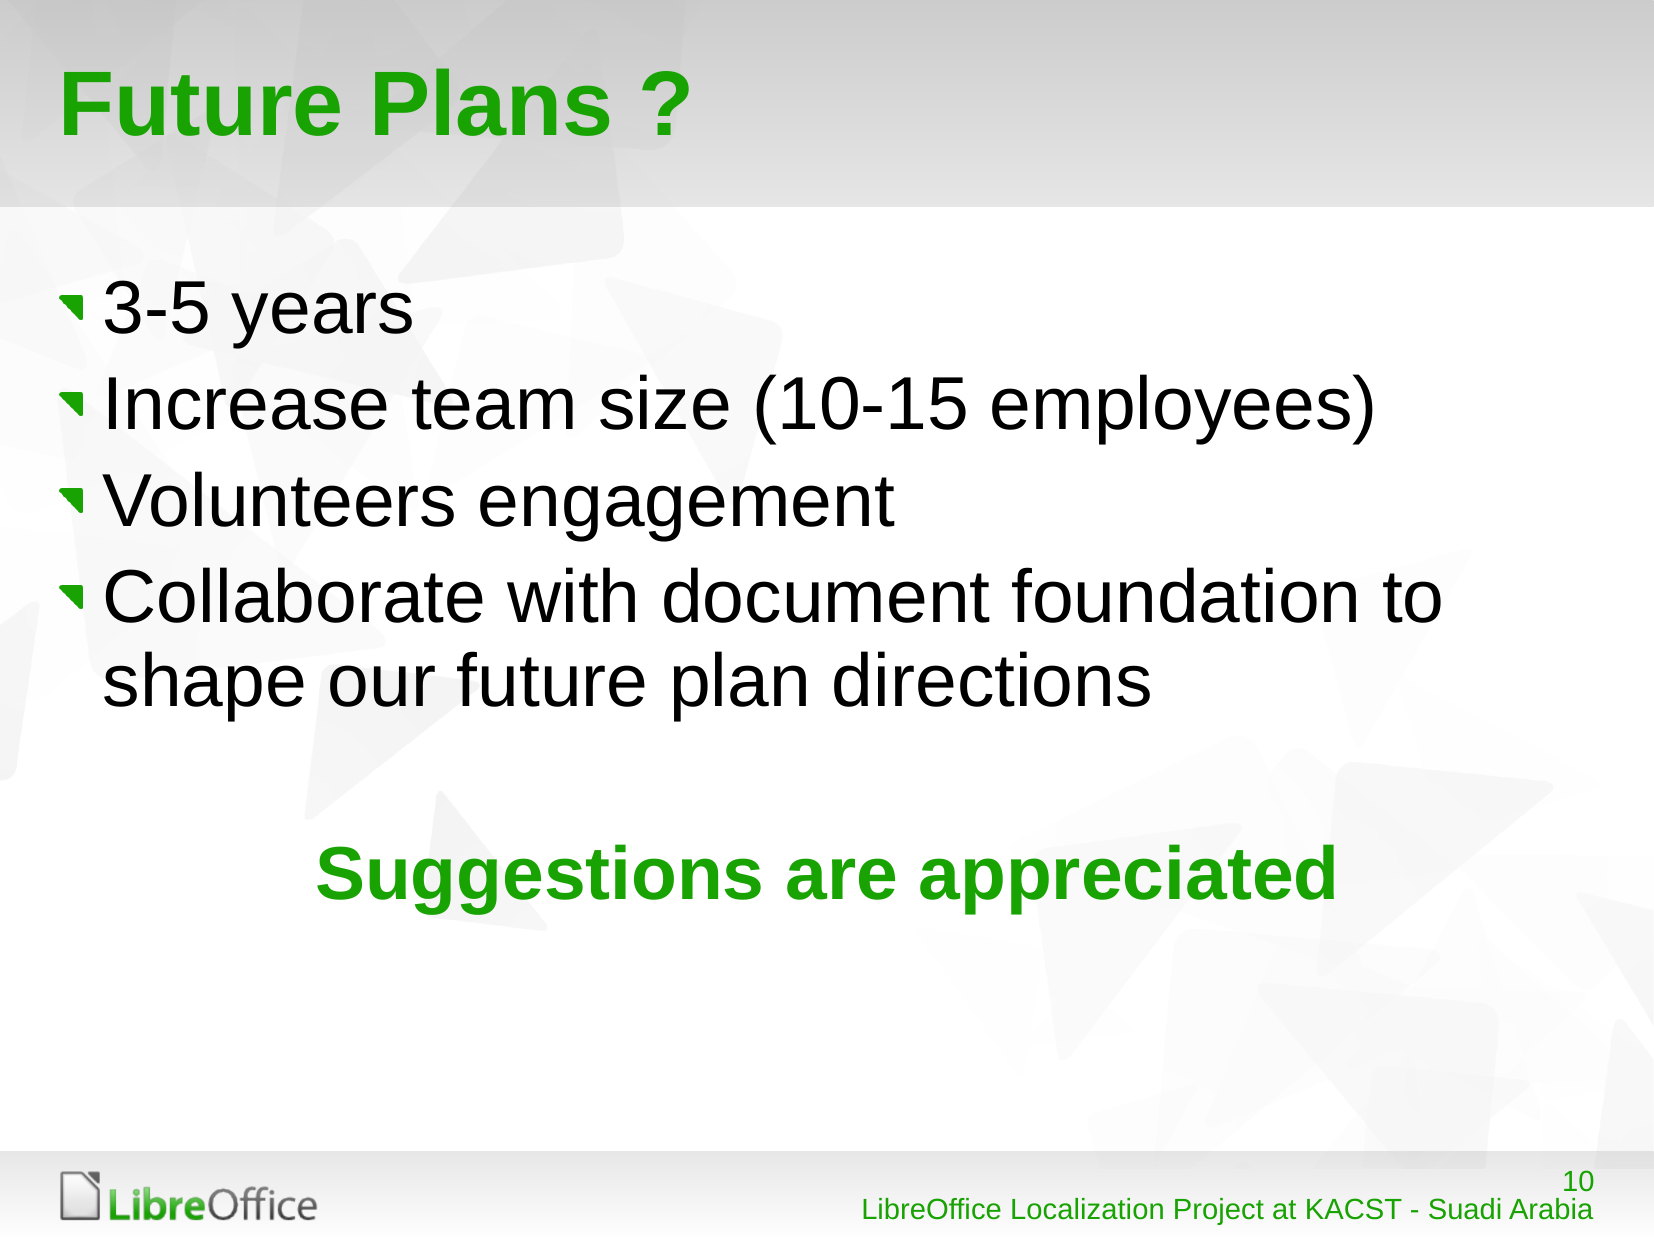

# Future Plans ?
3-5 years
Increase team size (10-15 employees)
Volunteers engagement
Collaborate with document foundation to shape our future plan directions
Suggestions are appreciated
10
LibreOffice Localization Project at KACST - Suadi Arabia